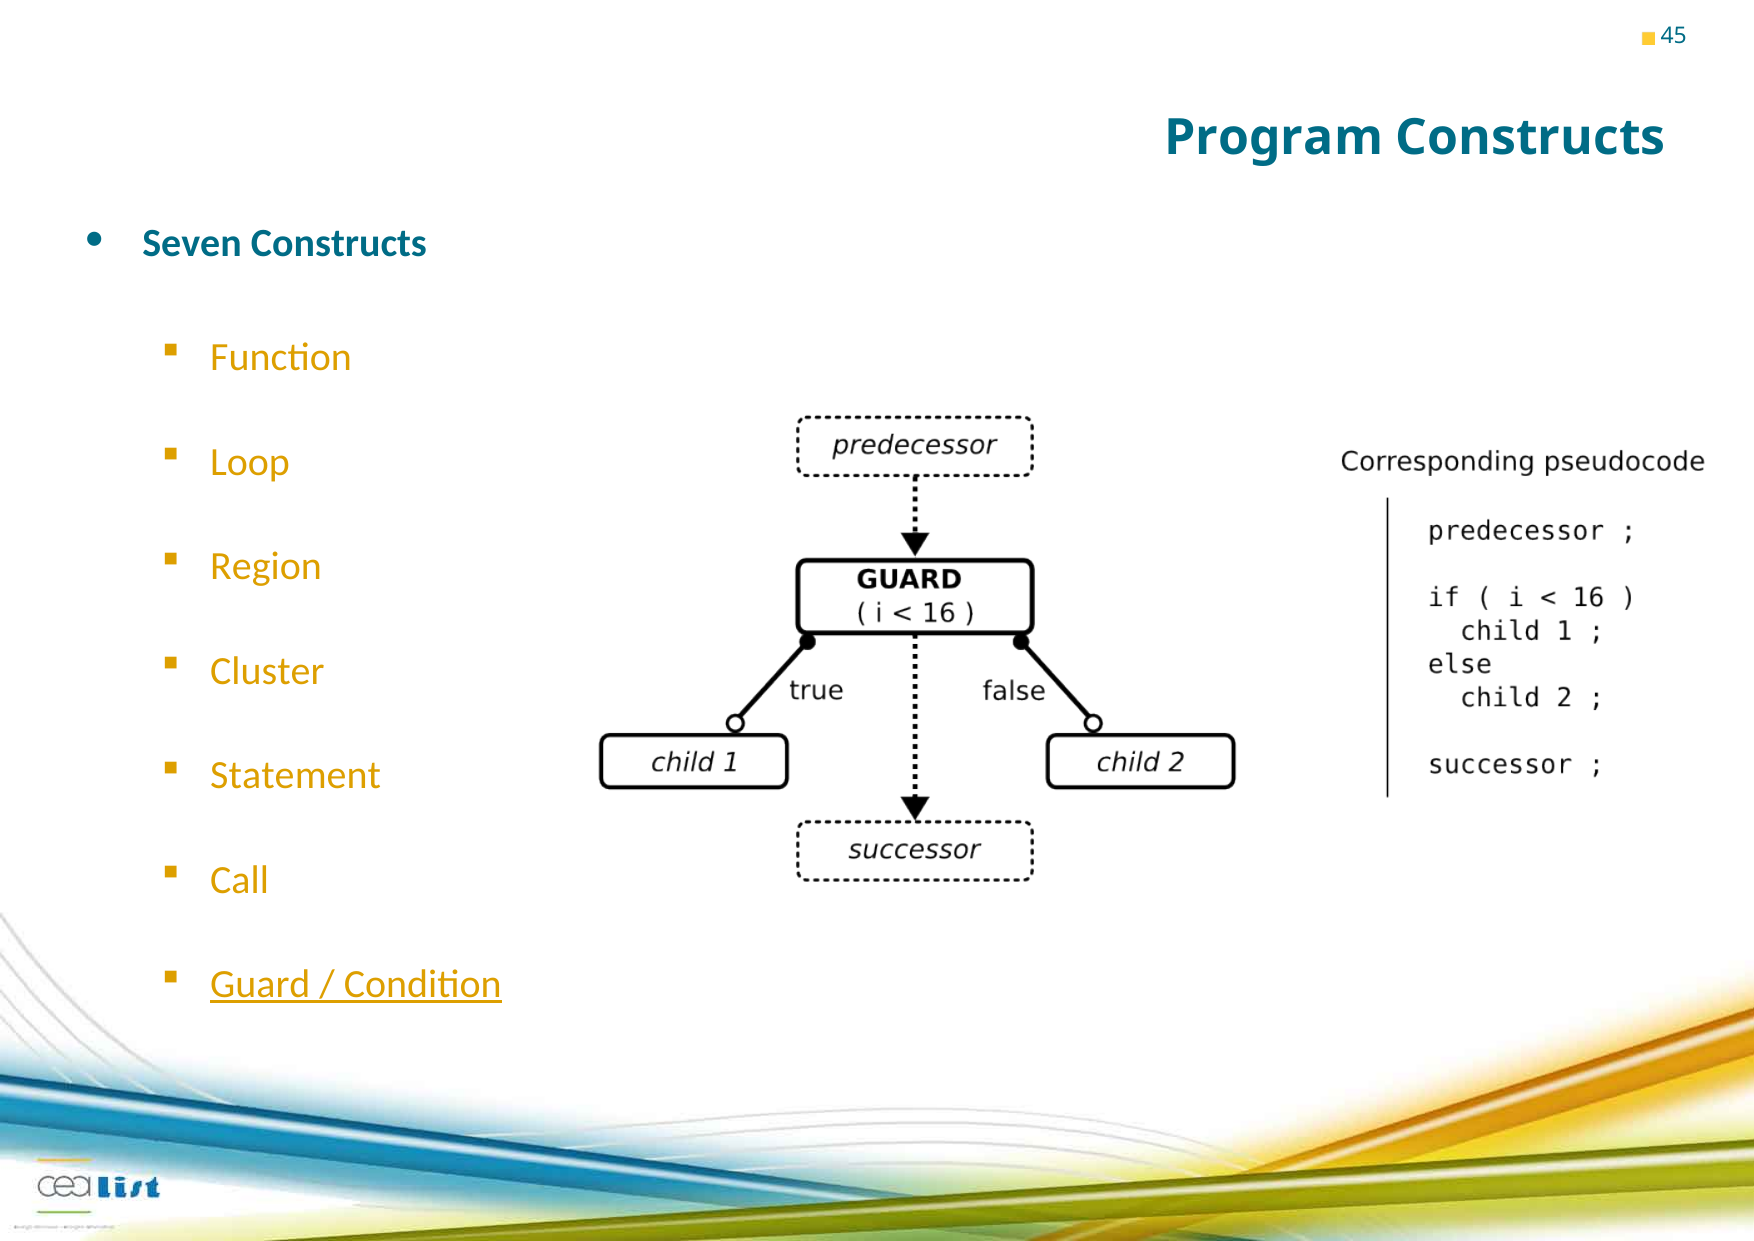

# Program Constructs
Seven Constructs
Function
Loop
Region
Cluster
Statement
Call
Guard / Condition